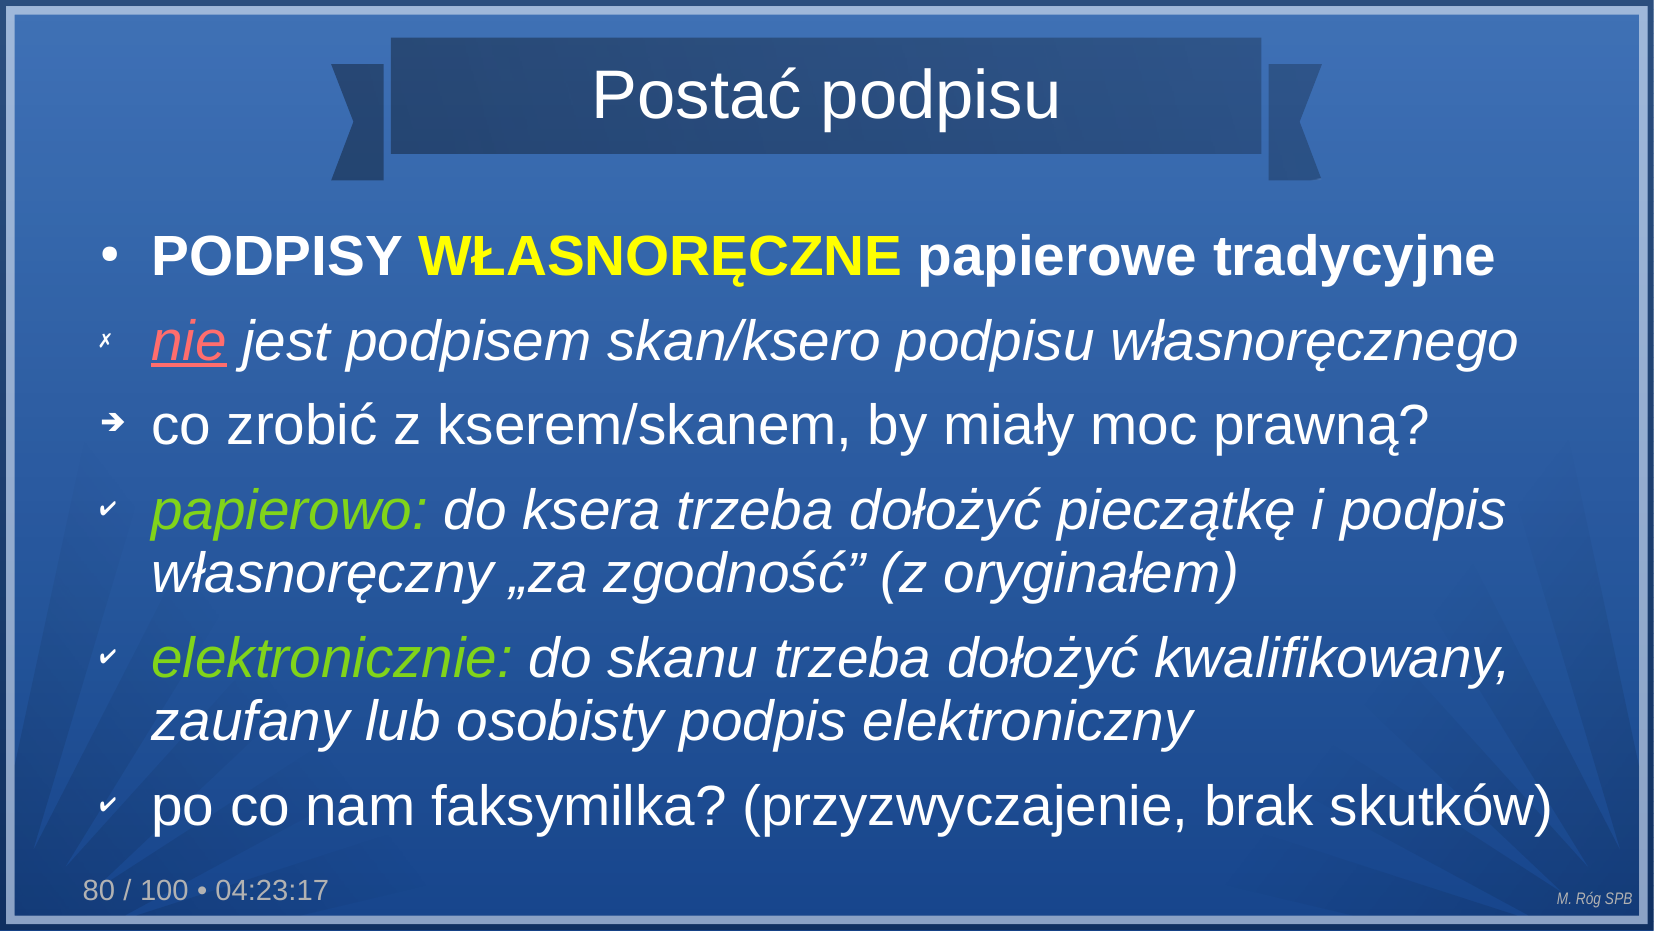

# Postać podpisu
PODPISY WŁASNORĘCZNE papierowe tradycyjne
nie jest podpisem skan/ksero podpisu własnoręcznego
co zrobić z kserem/skanem, by miały moc prawną?
papierowo: do ksera trzeba dołożyć pieczątkę i podpis własnoręczny „za zgodność” (z oryginałem)
elektronicznie: do skanu trzeba dołożyć kwalifikowany, zaufany lub osobisty podpis elektroniczny
po co nam faksymilka? (przyzwyczajenie, brak skutków)